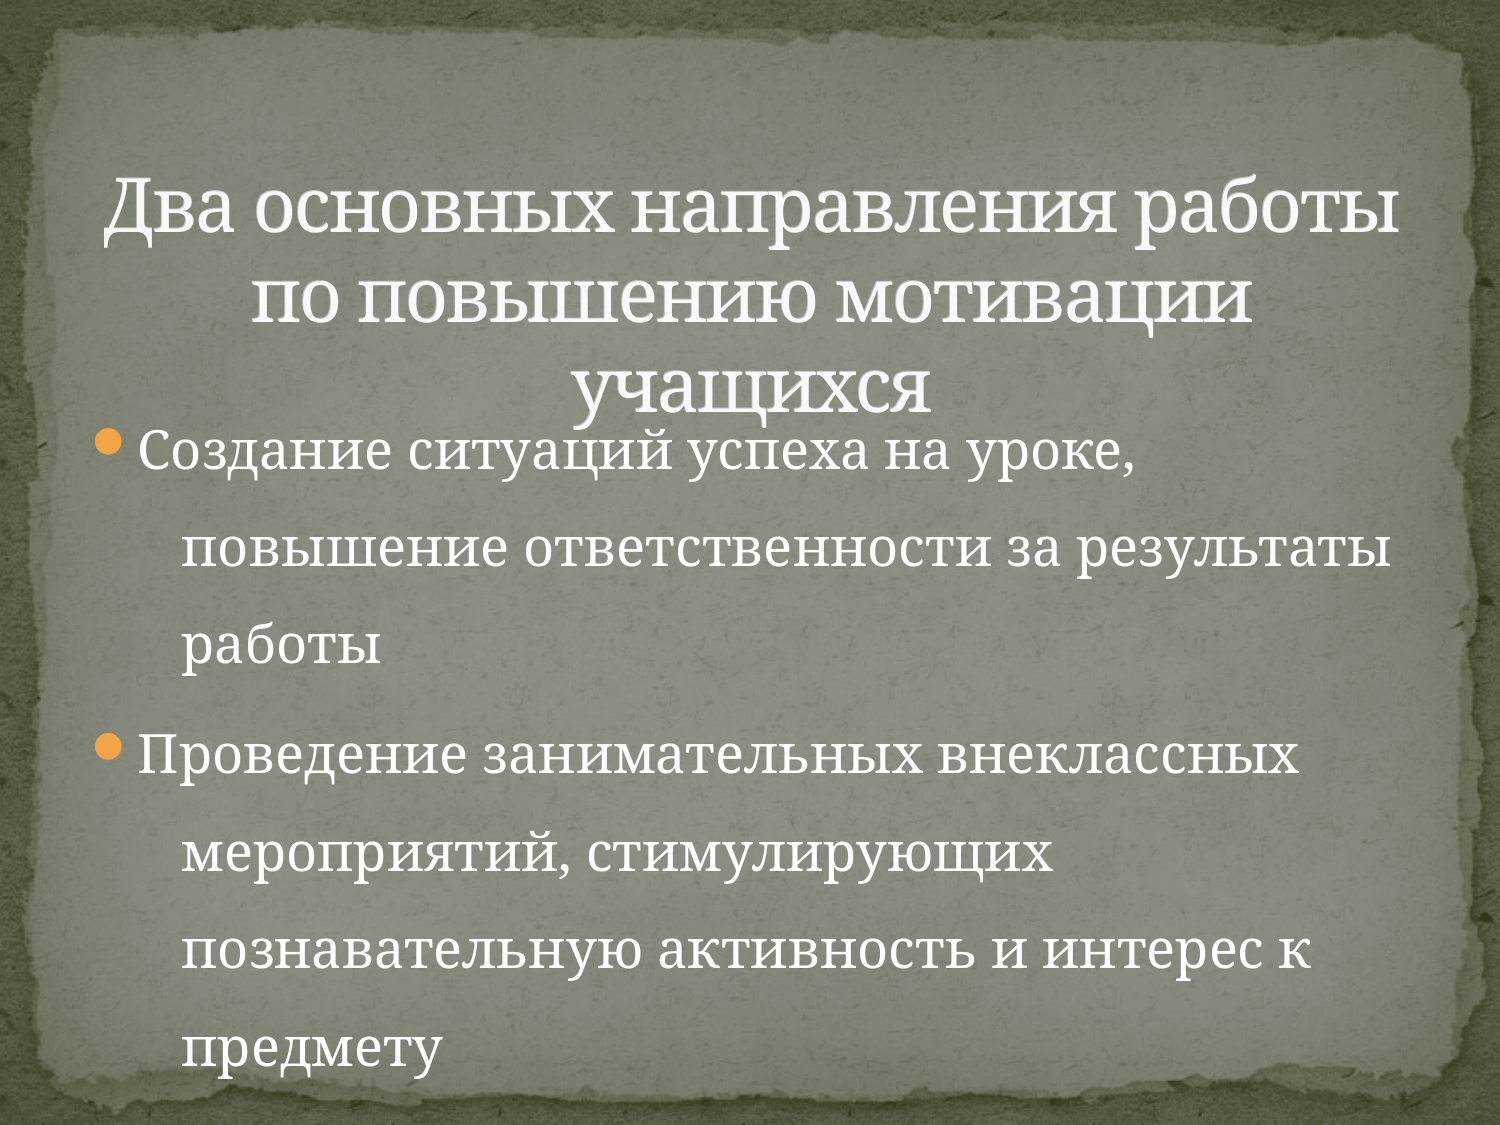

Два основных направления работы по повышению мотивации учащихся
# Создание ситуаций успеха на уроке, повышение ответственности за результаты работы
Проведение занимательных внеклассных мероприятий, стимулирующих познавательную активность и интерес к предмету